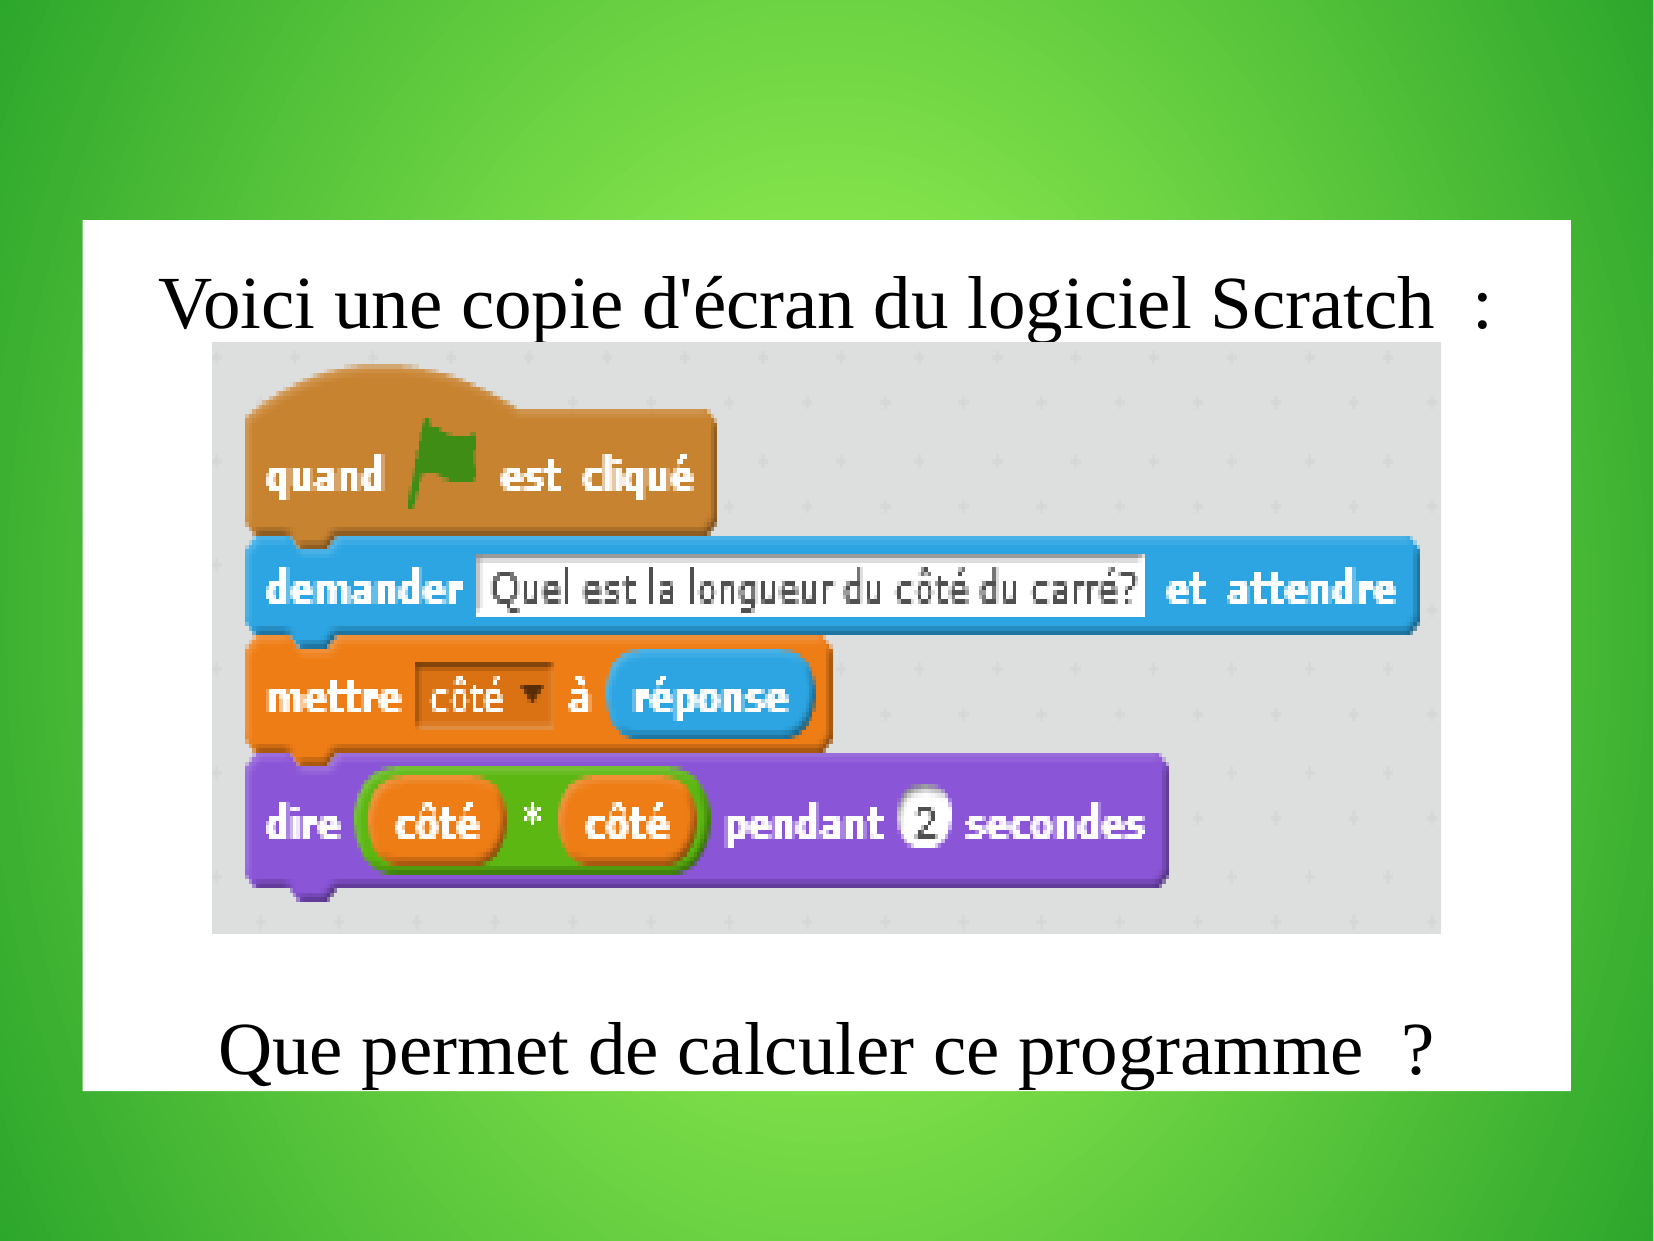

# Voici une copie d'écran du logiciel Scratch  :
Que permet de calculer ce programme  ?